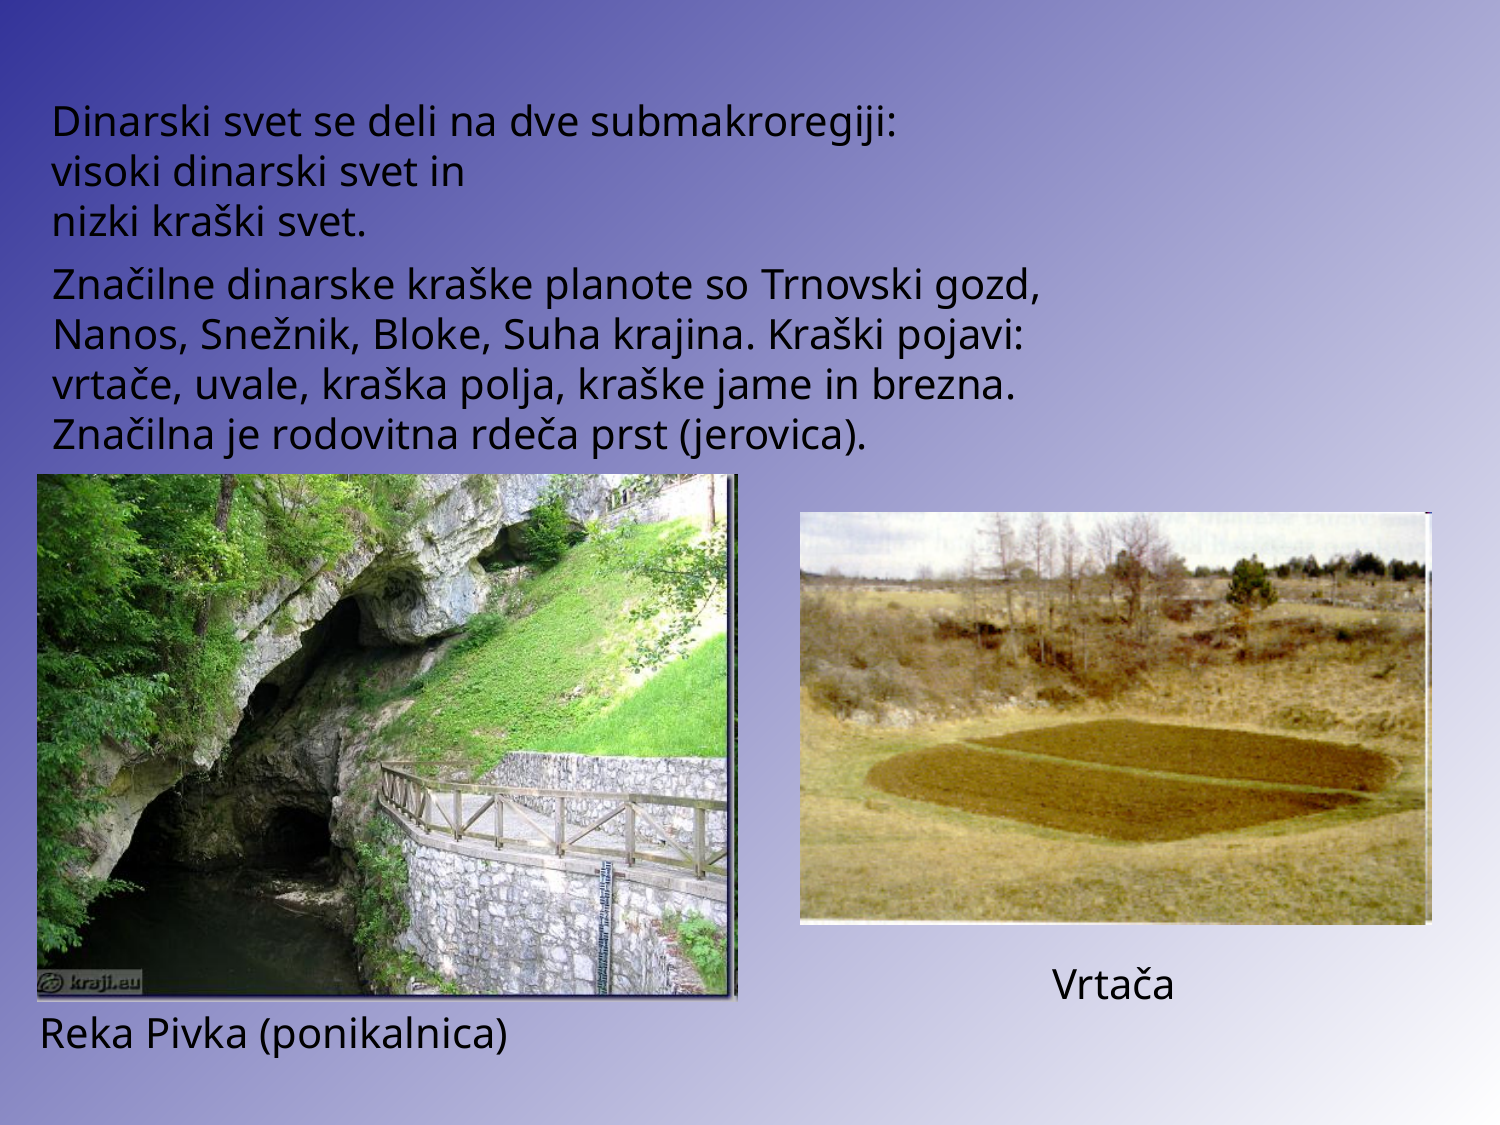

Dinarski svet se deli na dve submakroregiji:
visoki dinarski svet in
nizki kraški svet.
Značilne dinarske kraške planote so Trnovski gozd, Nanos, Snežnik, Bloke, Suha krajina. Kraški pojavi: vrtače, uvale, kraška polja, kraške jame in brezna. Značilna je rodovitna rdeča prst (jerovica).
Vrtača
Reka Pivka (ponikalnica)